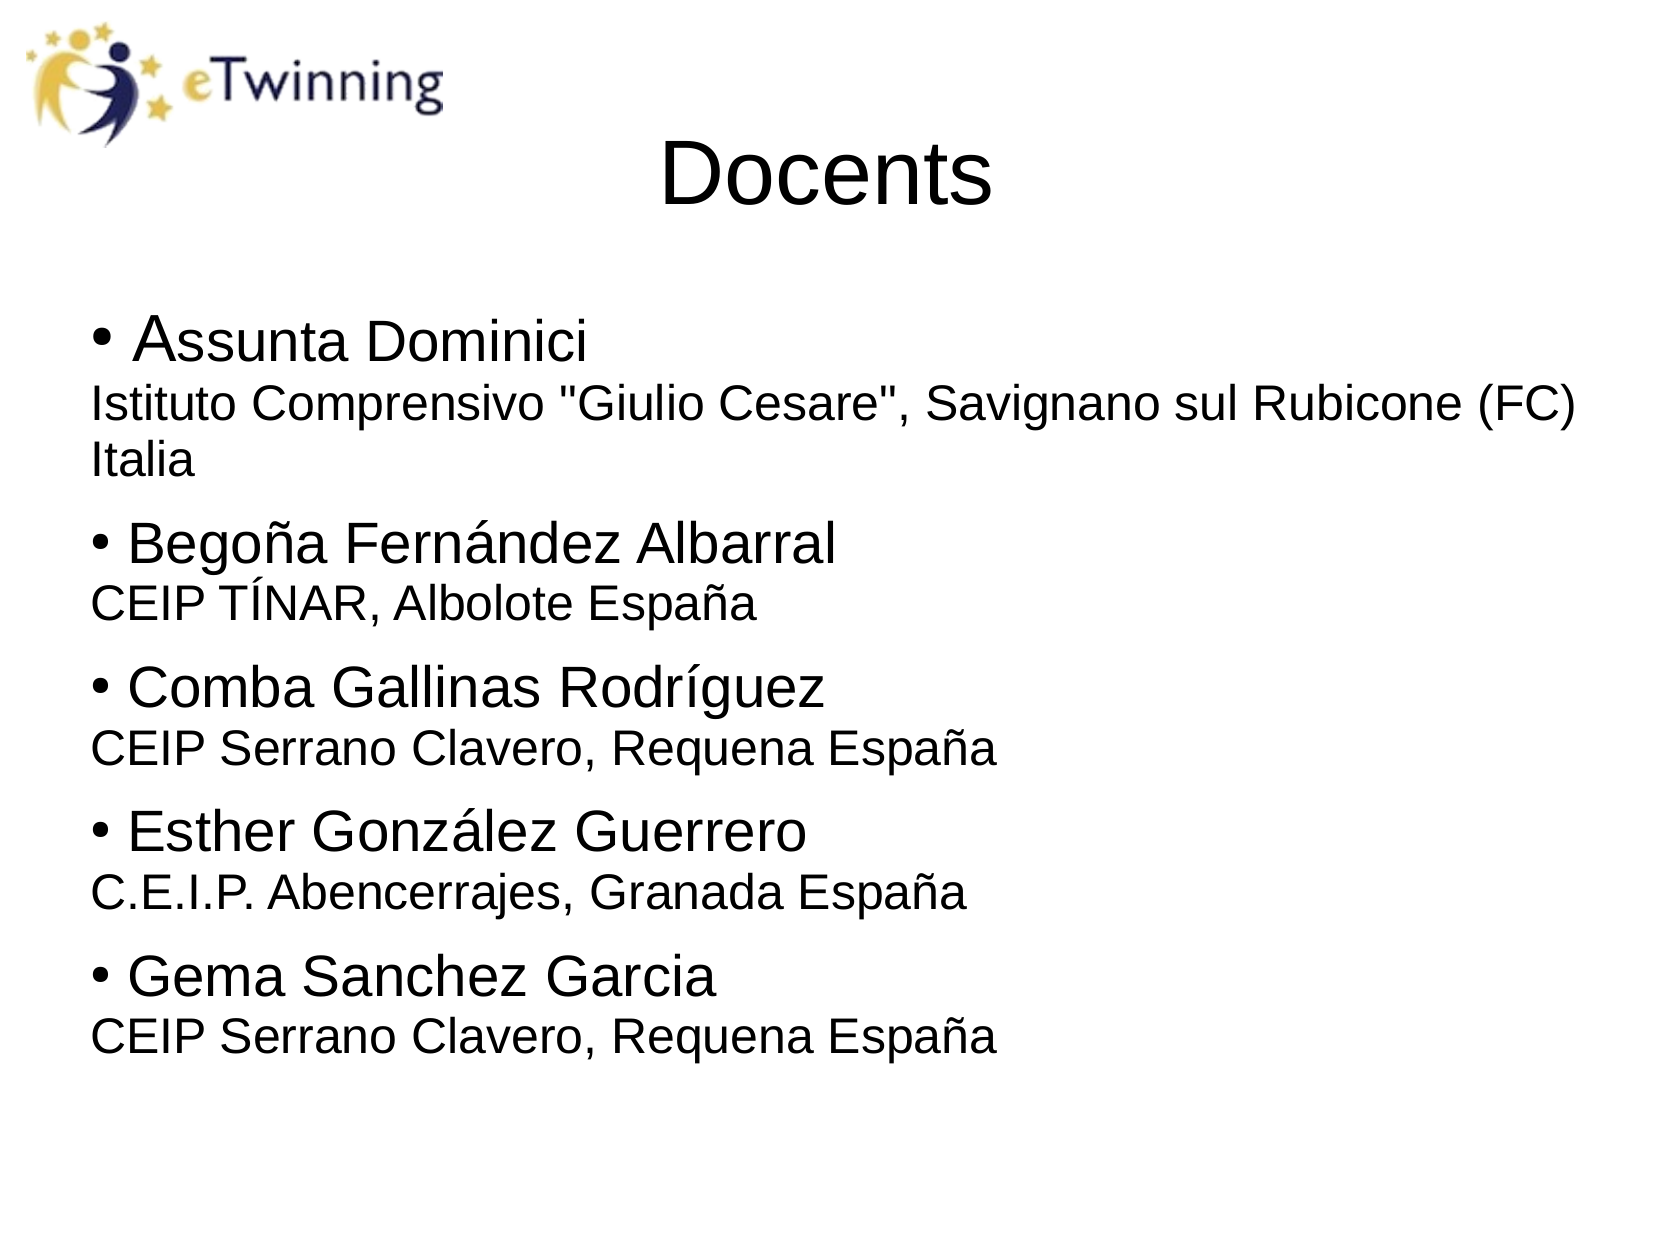

# Docents
 Assunta Dominici
Istituto Comprensivo "Giulio Cesare", Savignano sul Rubicone (FC) Italia
 Begoña Fernández Albarral
CEIP TÍNAR, Albolote España
 Comba Gallinas Rodríguez
CEIP Serrano Clavero, Requena España
 Esther González Guerrero
C.E.I.P. Abencerrajes, Granada España
 Gema Sanchez Garcia
CEIP Serrano Clavero, Requena España